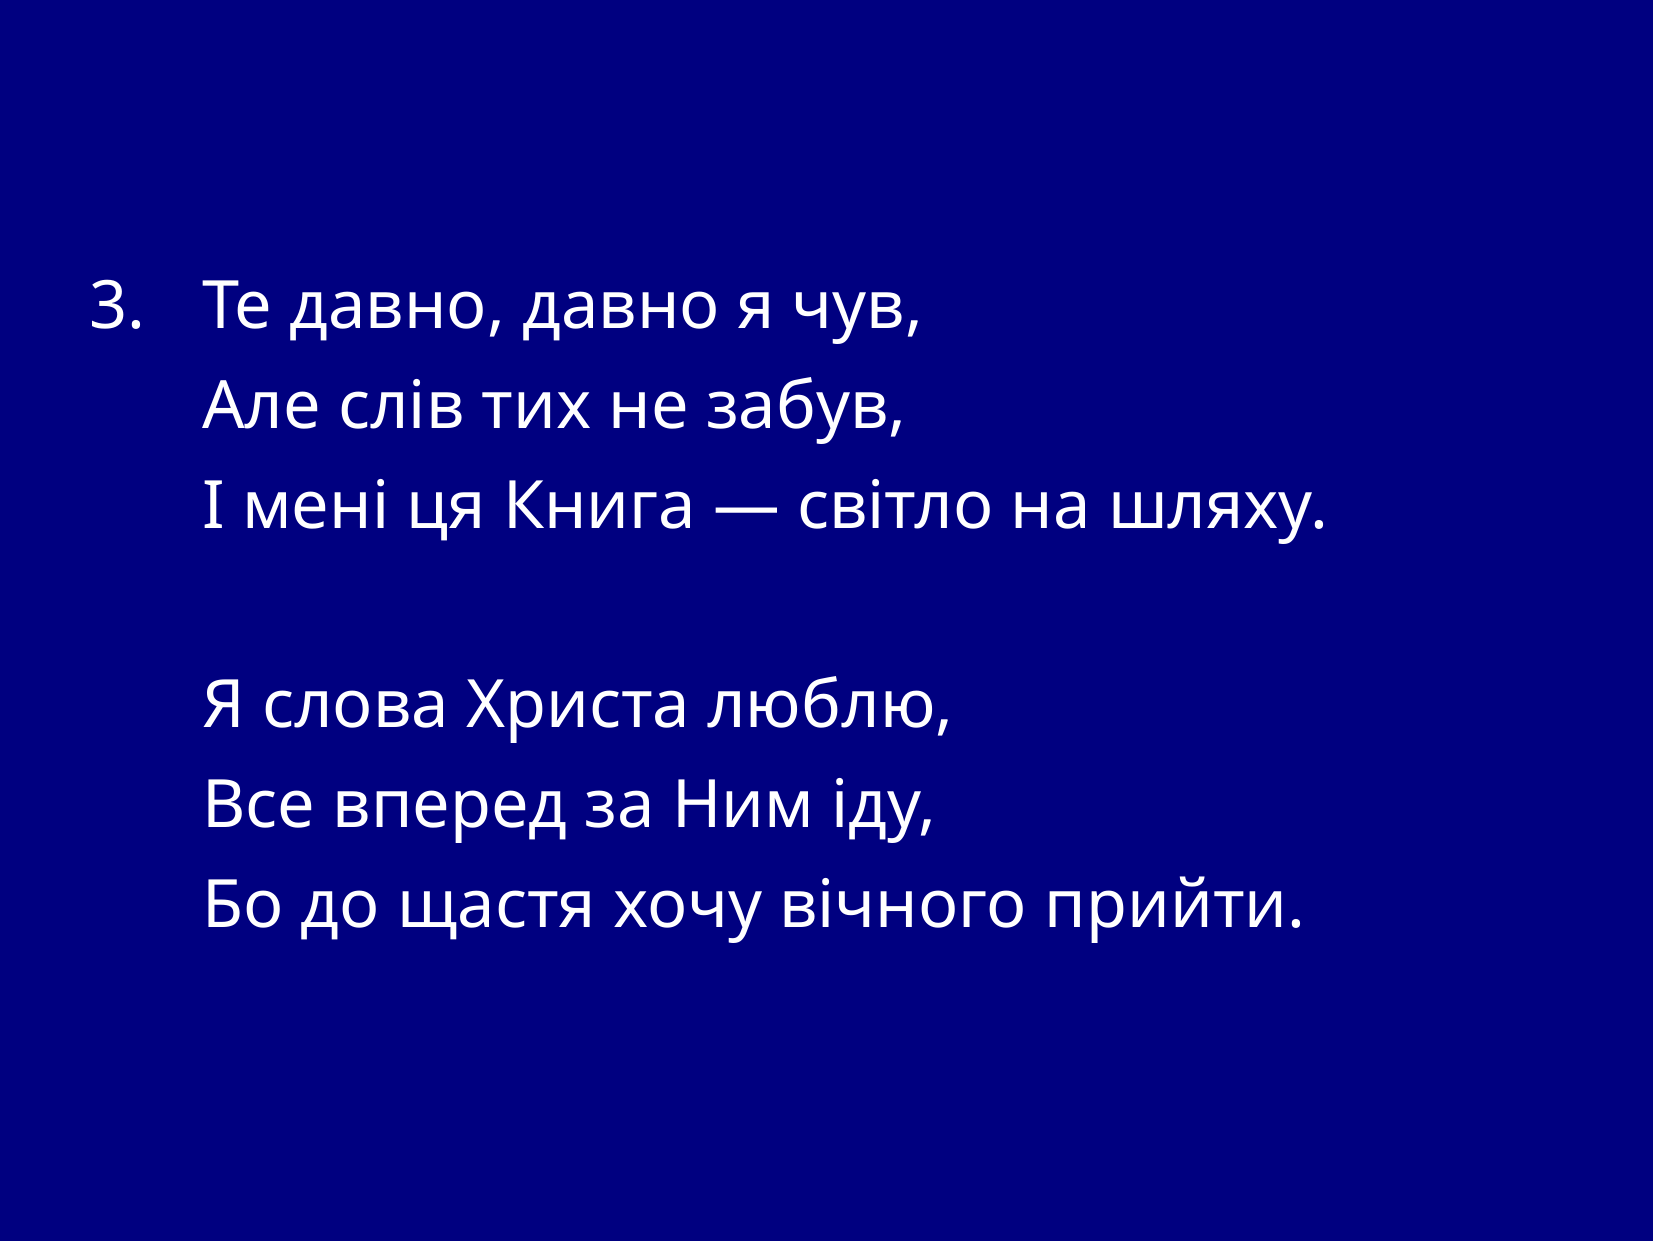

3.	Те давно, давно я чув,
	Але слів тих не забув,
	І мені ця Книга ― світло на шляху.
	Я слова Христа люблю,
	Все вперед за Ним іду,
	Бо до щастя хочу вічного прийти.